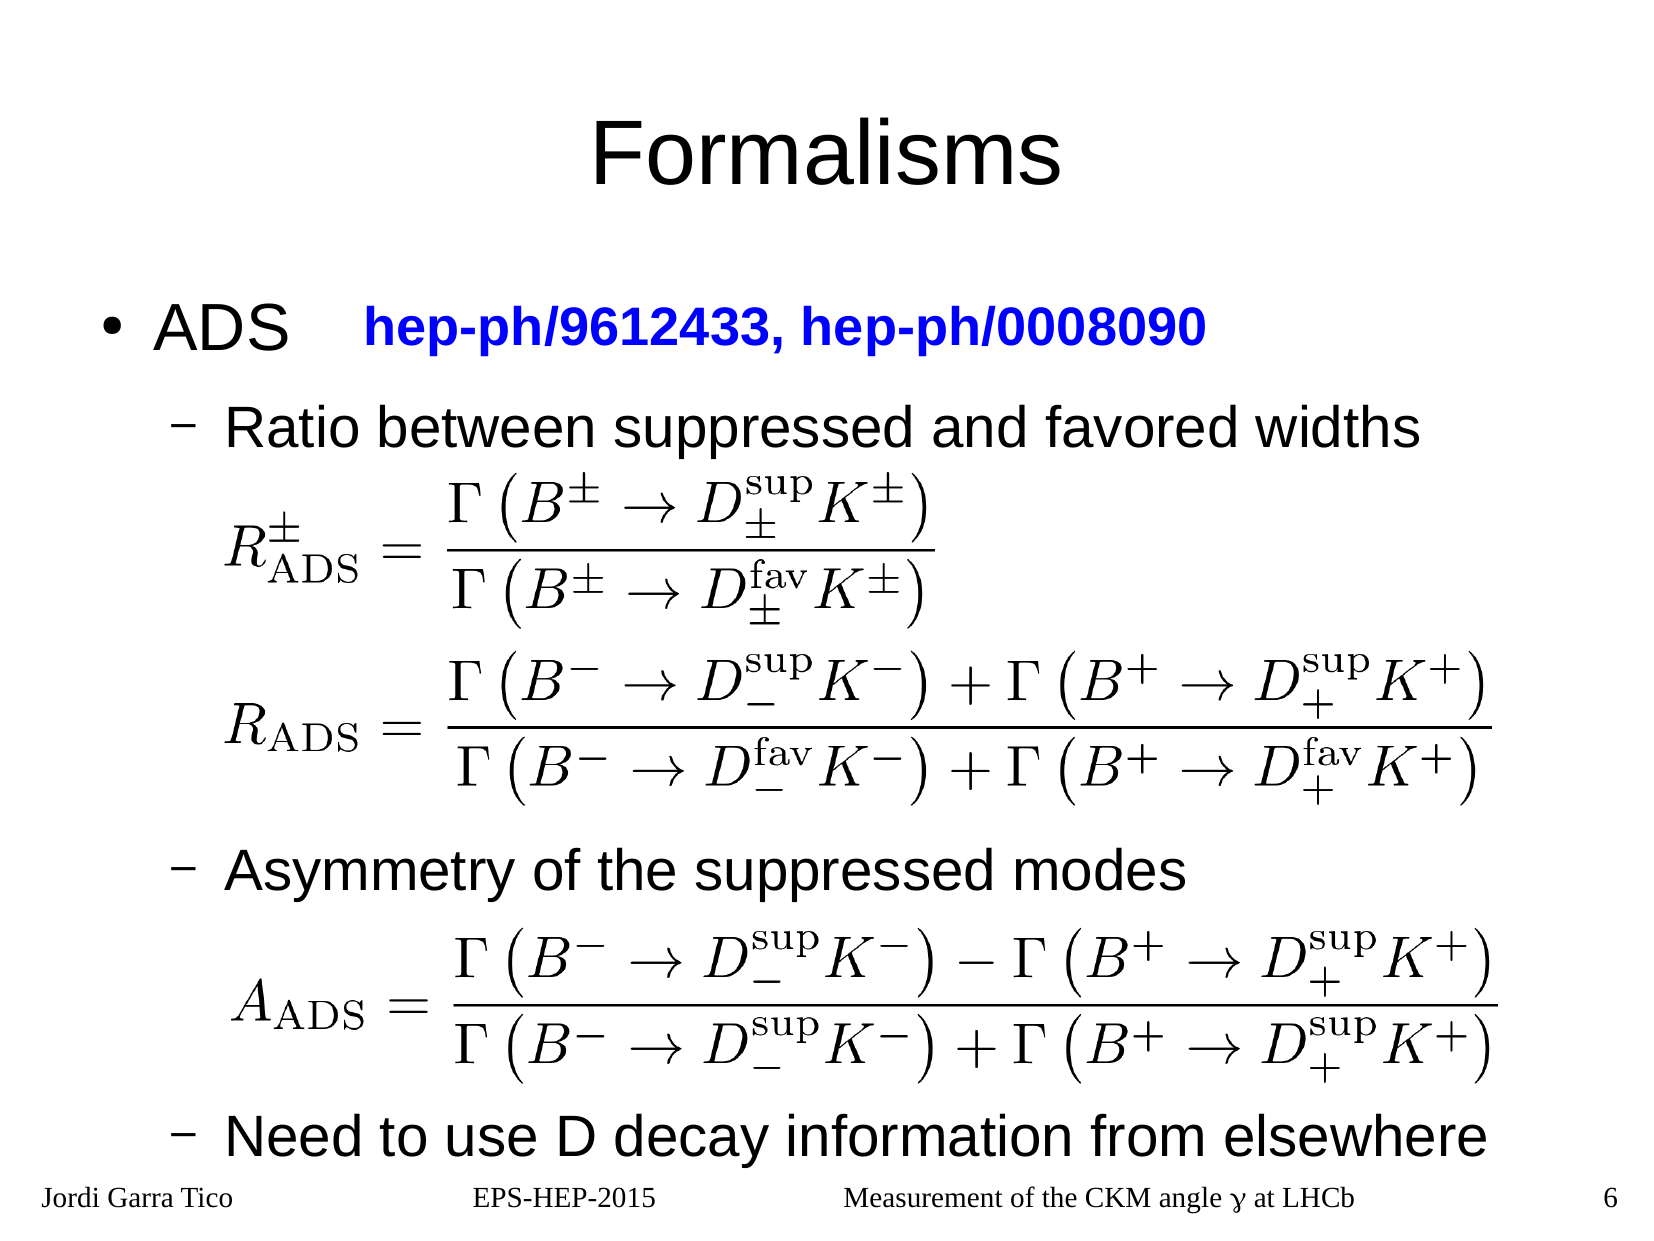

# Formalisms
hep-ph/9612433, hep-ph/0008090
ADS
Ratio between suppressed and favored widths
Asymmetry of the suppressed modes
Need to use D decay information from elsewhere
6